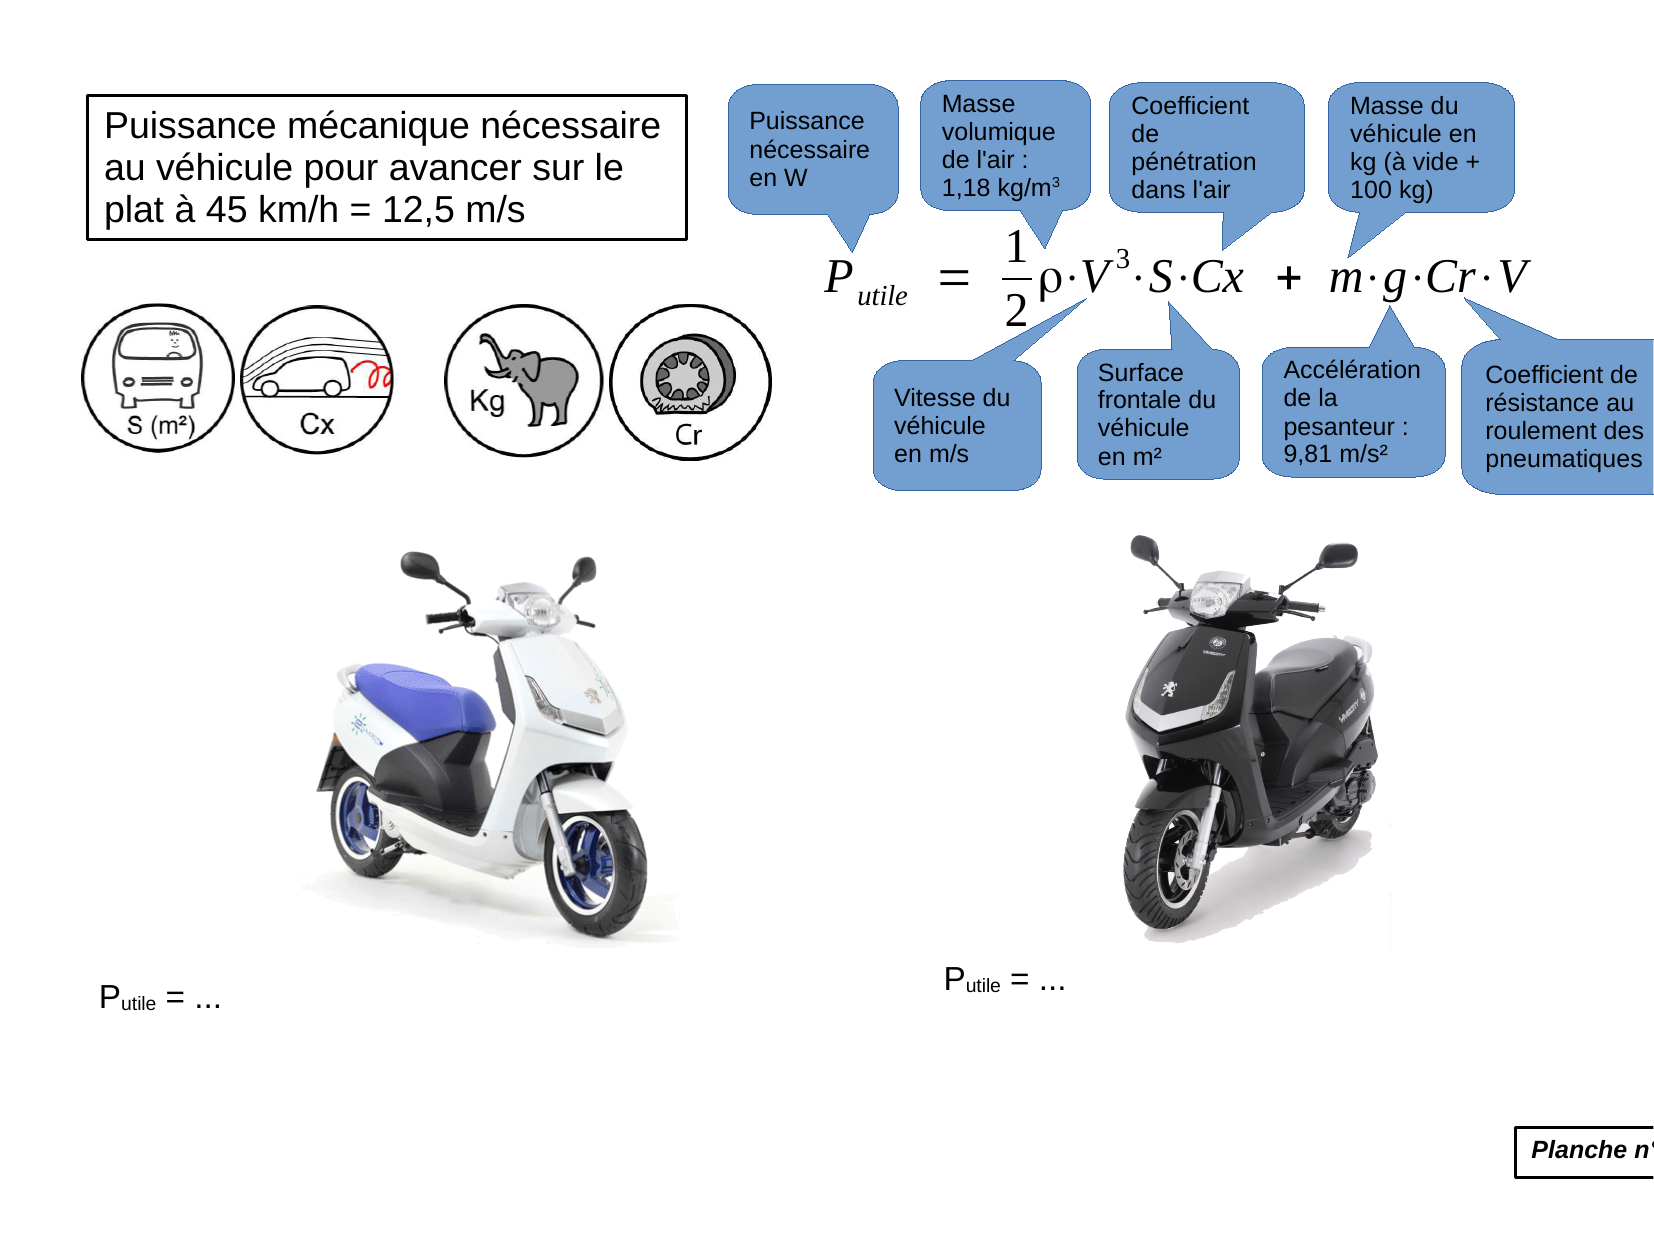

Masse volumique de l'air :
1,18 kg/m3
Masse du véhicule en kg (à vide + 100 kg)
Coefficient de pénétration dans l'air
Puissance nécessaire en W
Puissance mécanique nécessaire au véhicule pour avancer sur le plat à 45 km/h = 12,5 m/s
Coefficient de résistance au roulement des pneumatiques
Accélération de la pesanteur :
9,81 m/s²
Surface frontale du véhicule en m²
Vitesse du véhicule en m/s
Putile = ...
Putile = ...
Planche n°1